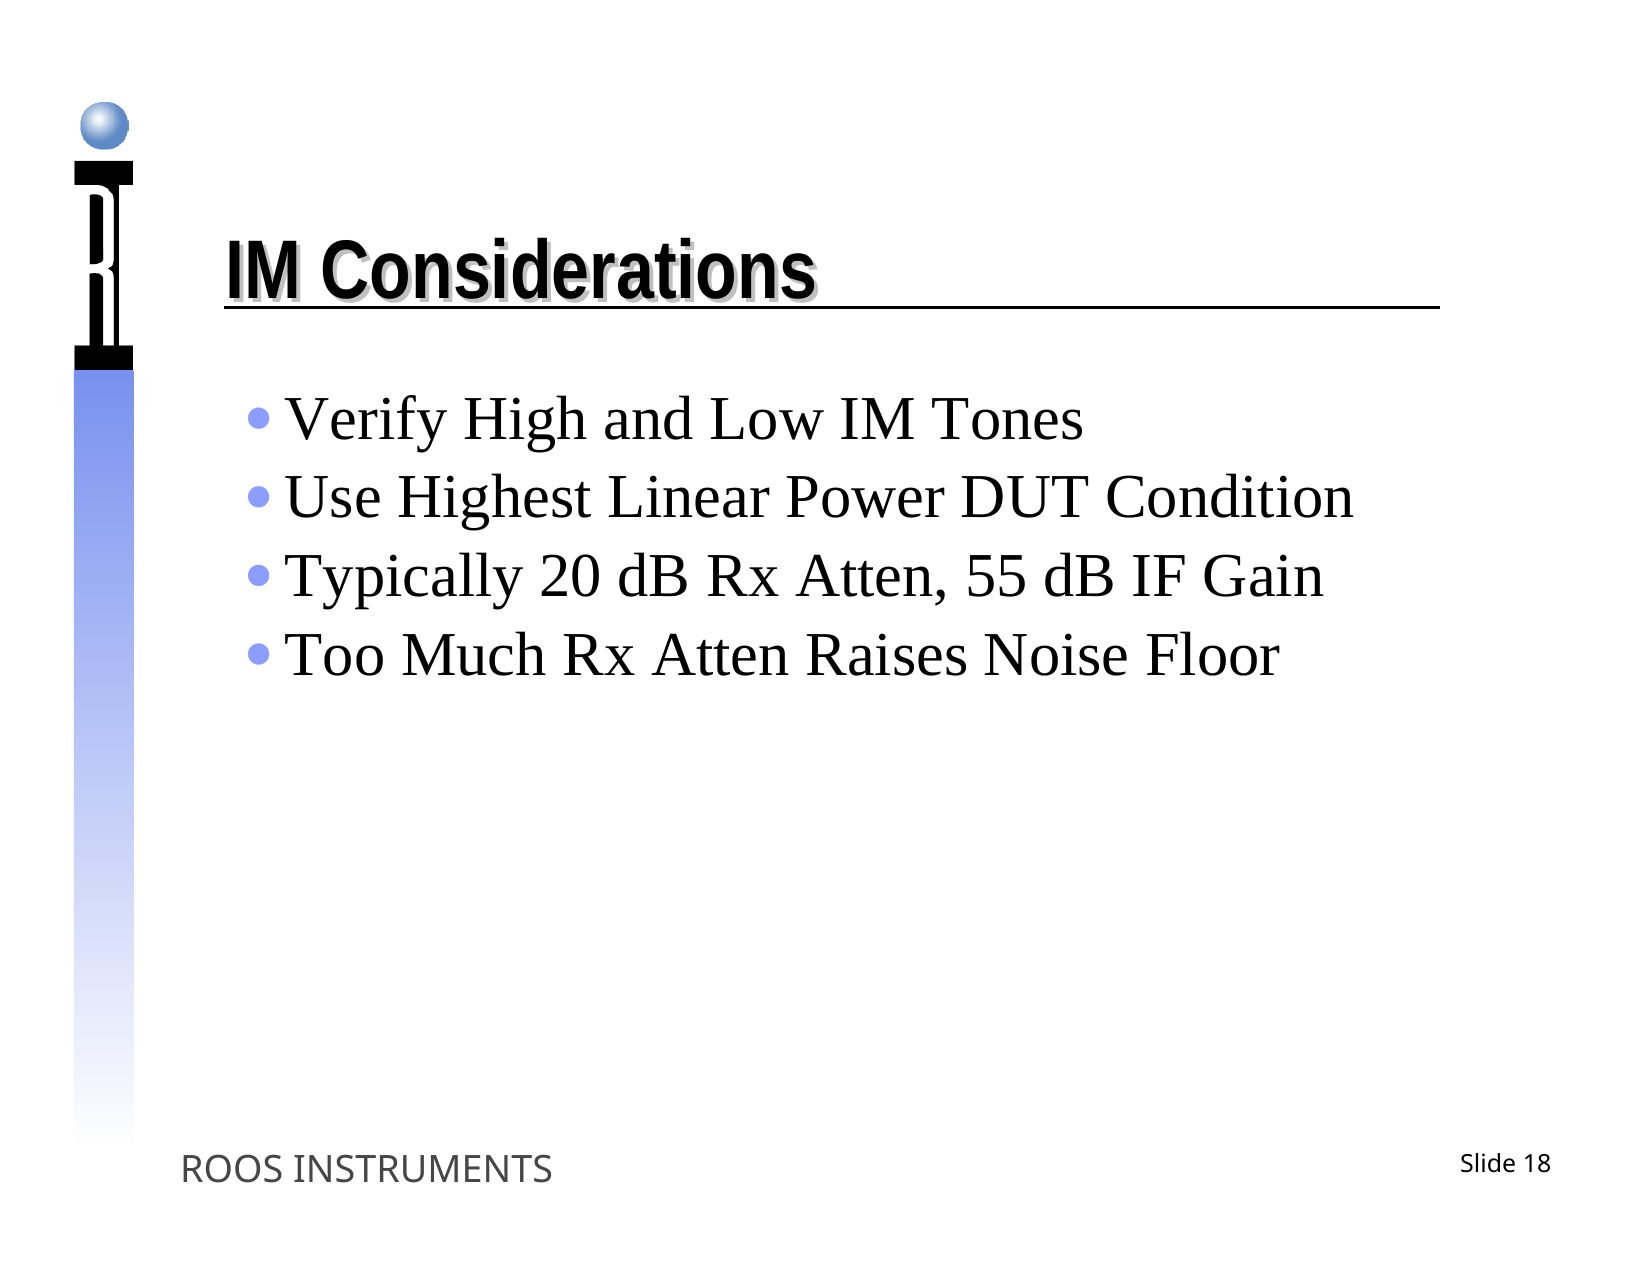

IM Considerations
Verify High and Low IM Tones
Use Highest Linear Power DUT Condition
Typically 20 dB Rx Atten, 55 dB IF Gain
Too Much Rx Atten Raises Noise Floor
18